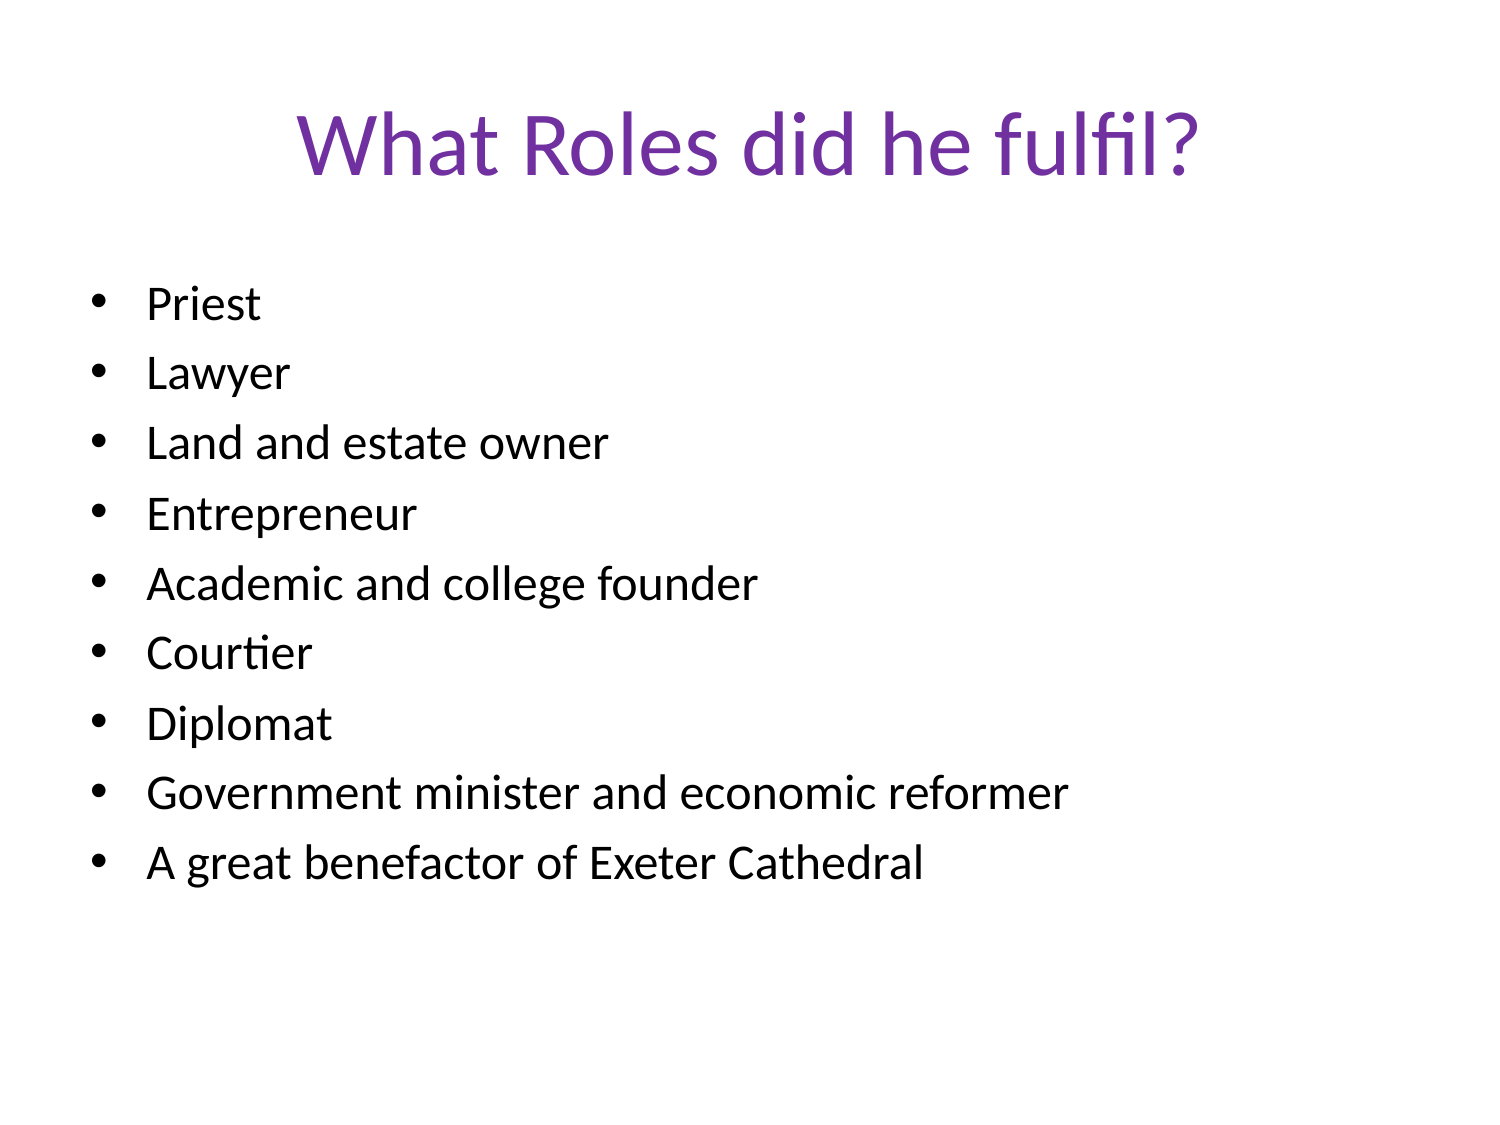

# What Roles did he fulfil?
Priest
Lawyer
Land and estate owner
Entrepreneur
Academic and college founder
Courtier
Diplomat
Government minister and economic reformer
A great benefactor of Exeter Cathedral